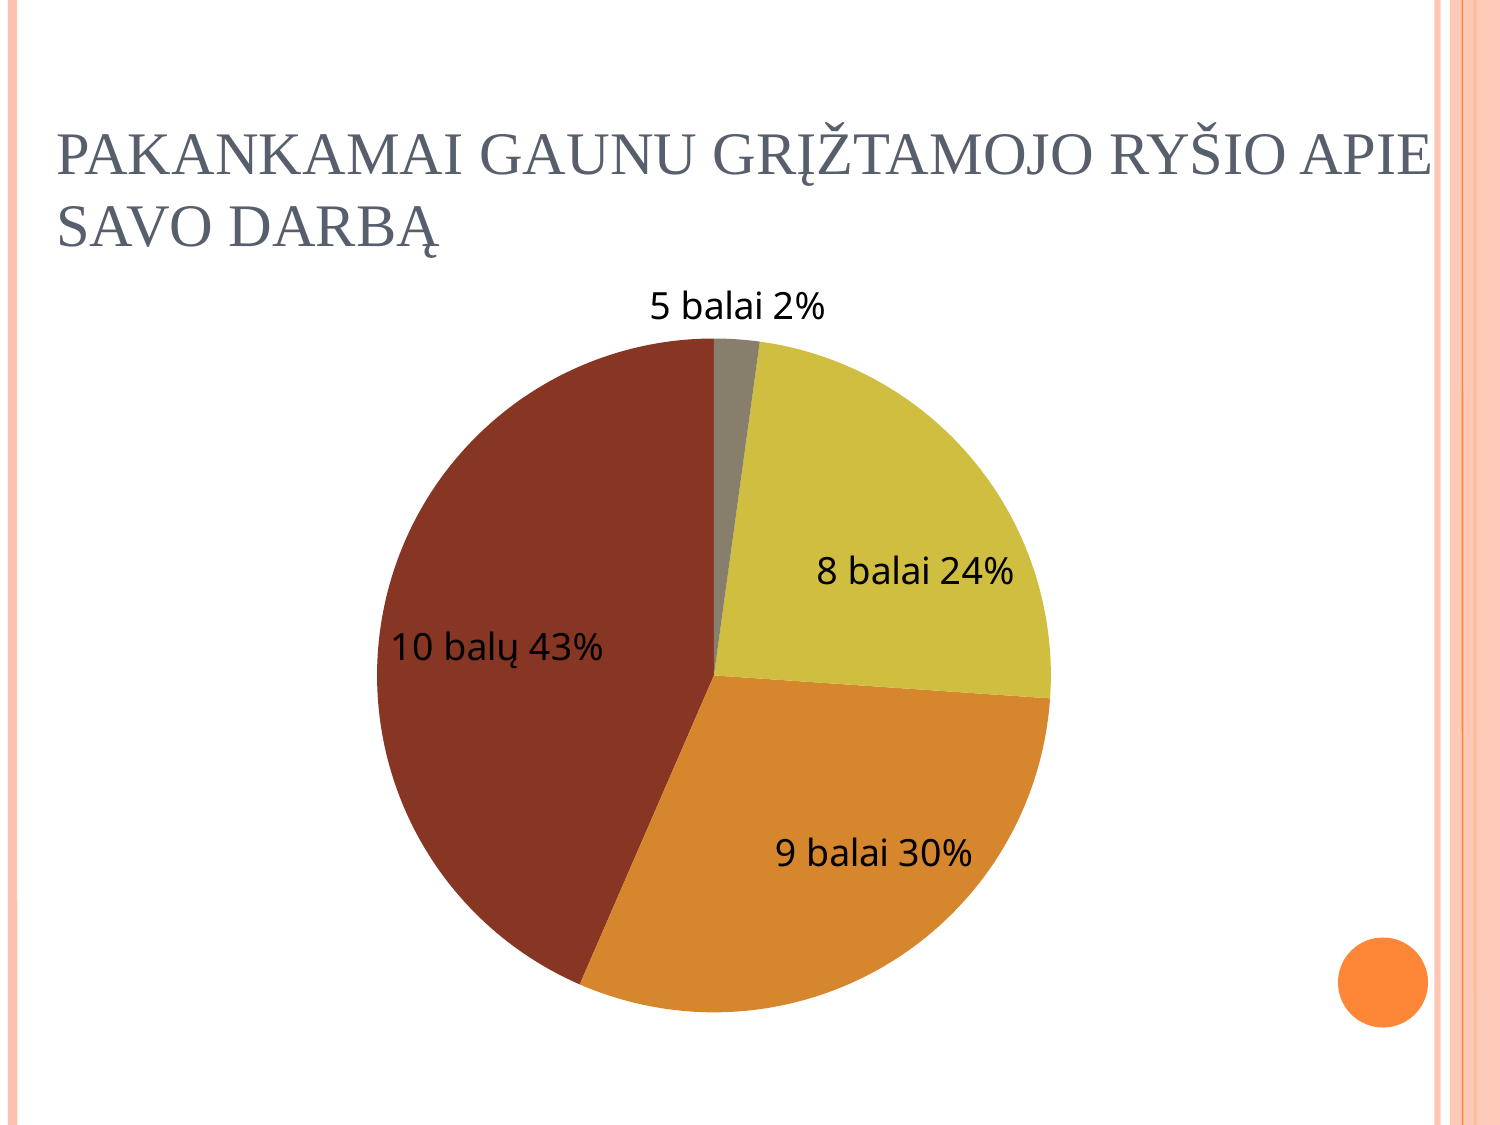

# Pakankamai gaunu grįžtamojo ryšio apie savo darbą
### Chart
| Category | Pardavimas |
|---|---|
| 10 balų | 20.0 |
| 9 balai | 14.0 |
| 8 balai | 11.0 |
| 5 balai | 1.0 |